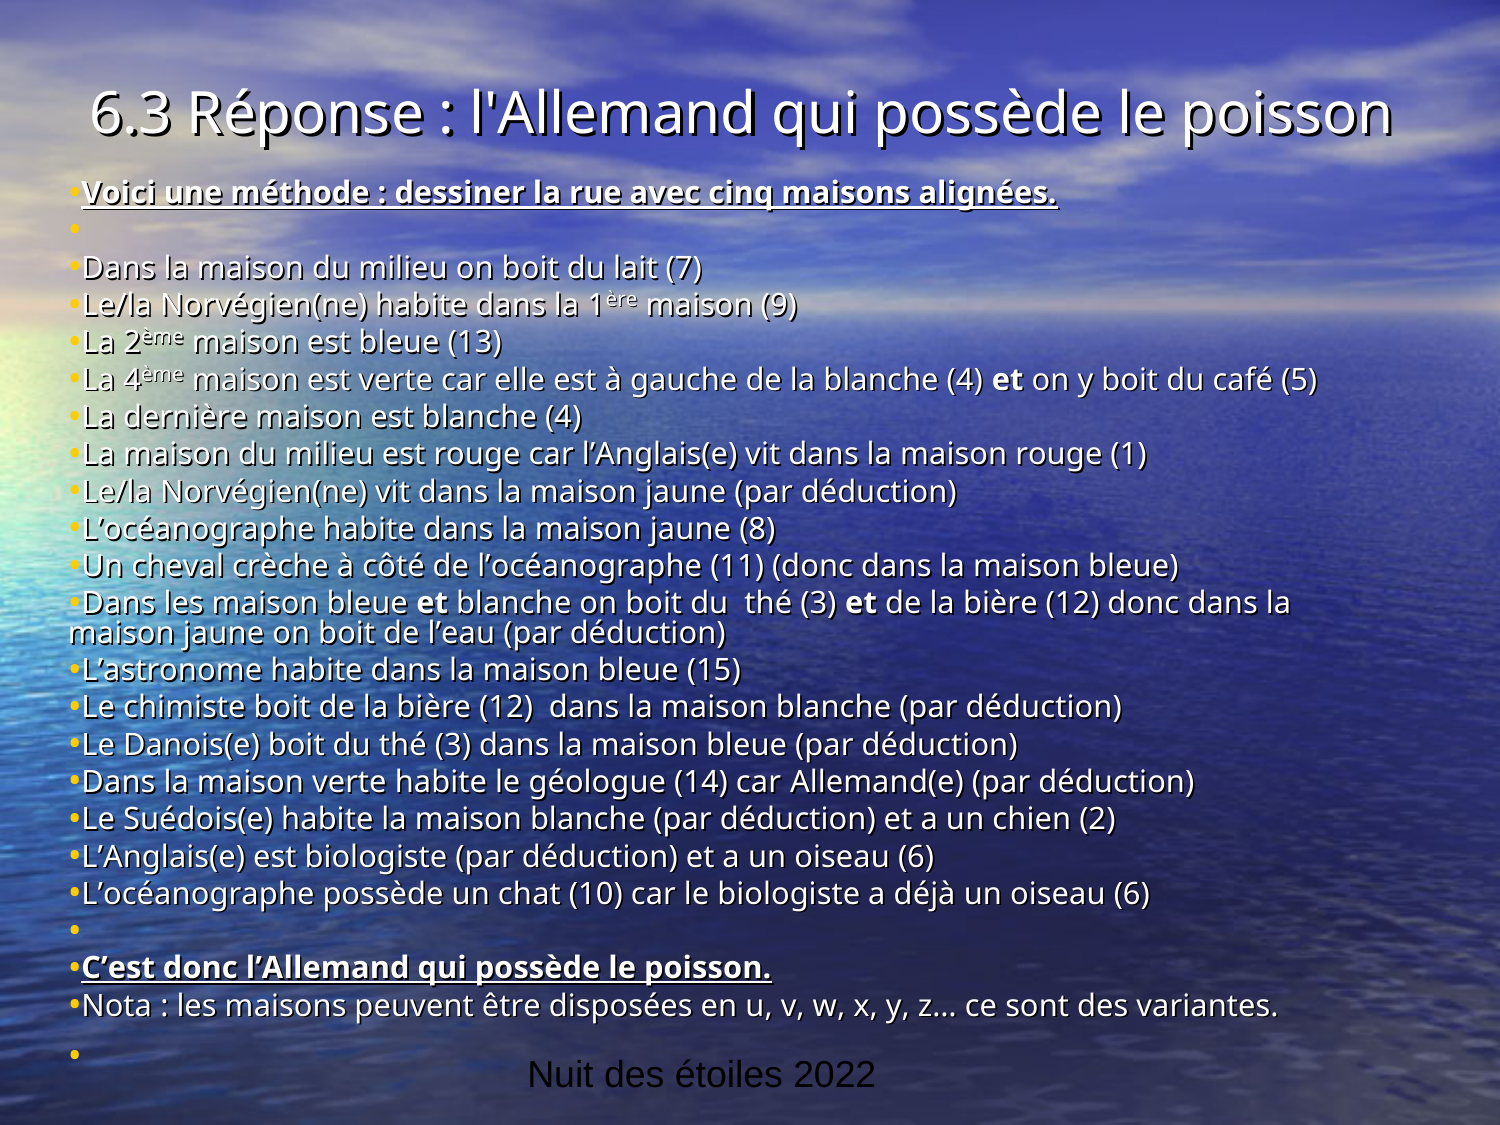

# 6.3 Réponse : l'Allemand qui possède le poisson
Voici une méthode : dessiner la rue avec cinq maisons alignées.
Dans la maison du milieu on boit du lait (7)
Le/la Norvégien(ne) habite dans la 1ère maison (9)
La 2ème maison est bleue (13)
La 4ème maison est verte car elle est à gauche de la blanche (4) et on y boit du café (5)
La dernière maison est blanche (4)
La maison du milieu est rouge car l’Anglais(e) vit dans la maison rouge (1)
Le/la Norvégien(ne) vit dans la maison jaune (par déduction)
L’océanographe habite dans la maison jaune (8)
Un cheval crèche à côté de l’océanographe (11) (donc dans la maison bleue)
Dans les maison bleue et blanche on boit du thé (3) et de la bière (12) donc dans la maison jaune on boit de l’eau (par déduction)
L’astronome habite dans la maison bleue (15)
Le chimiste boit de la bière (12) dans la maison blanche (par déduction)
Le Danois(e) boit du thé (3) dans la maison bleue (par déduction)
Dans la maison verte habite le géologue (14) car Allemand(e) (par déduction)
Le Suédois(e) habite la maison blanche (par déduction) et a un chien (2)
L’Anglais(e) est biologiste (par déduction) et a un oiseau (6)
L’océanographe possède un chat (10) car le biologiste a déjà un oiseau (6)
C’est donc l’Allemand qui possède le poisson.
Nota : les maisons peuvent être disposées en u, v, w, x, y, z… ce sont des variantes.
Nuit des étoiles 2022